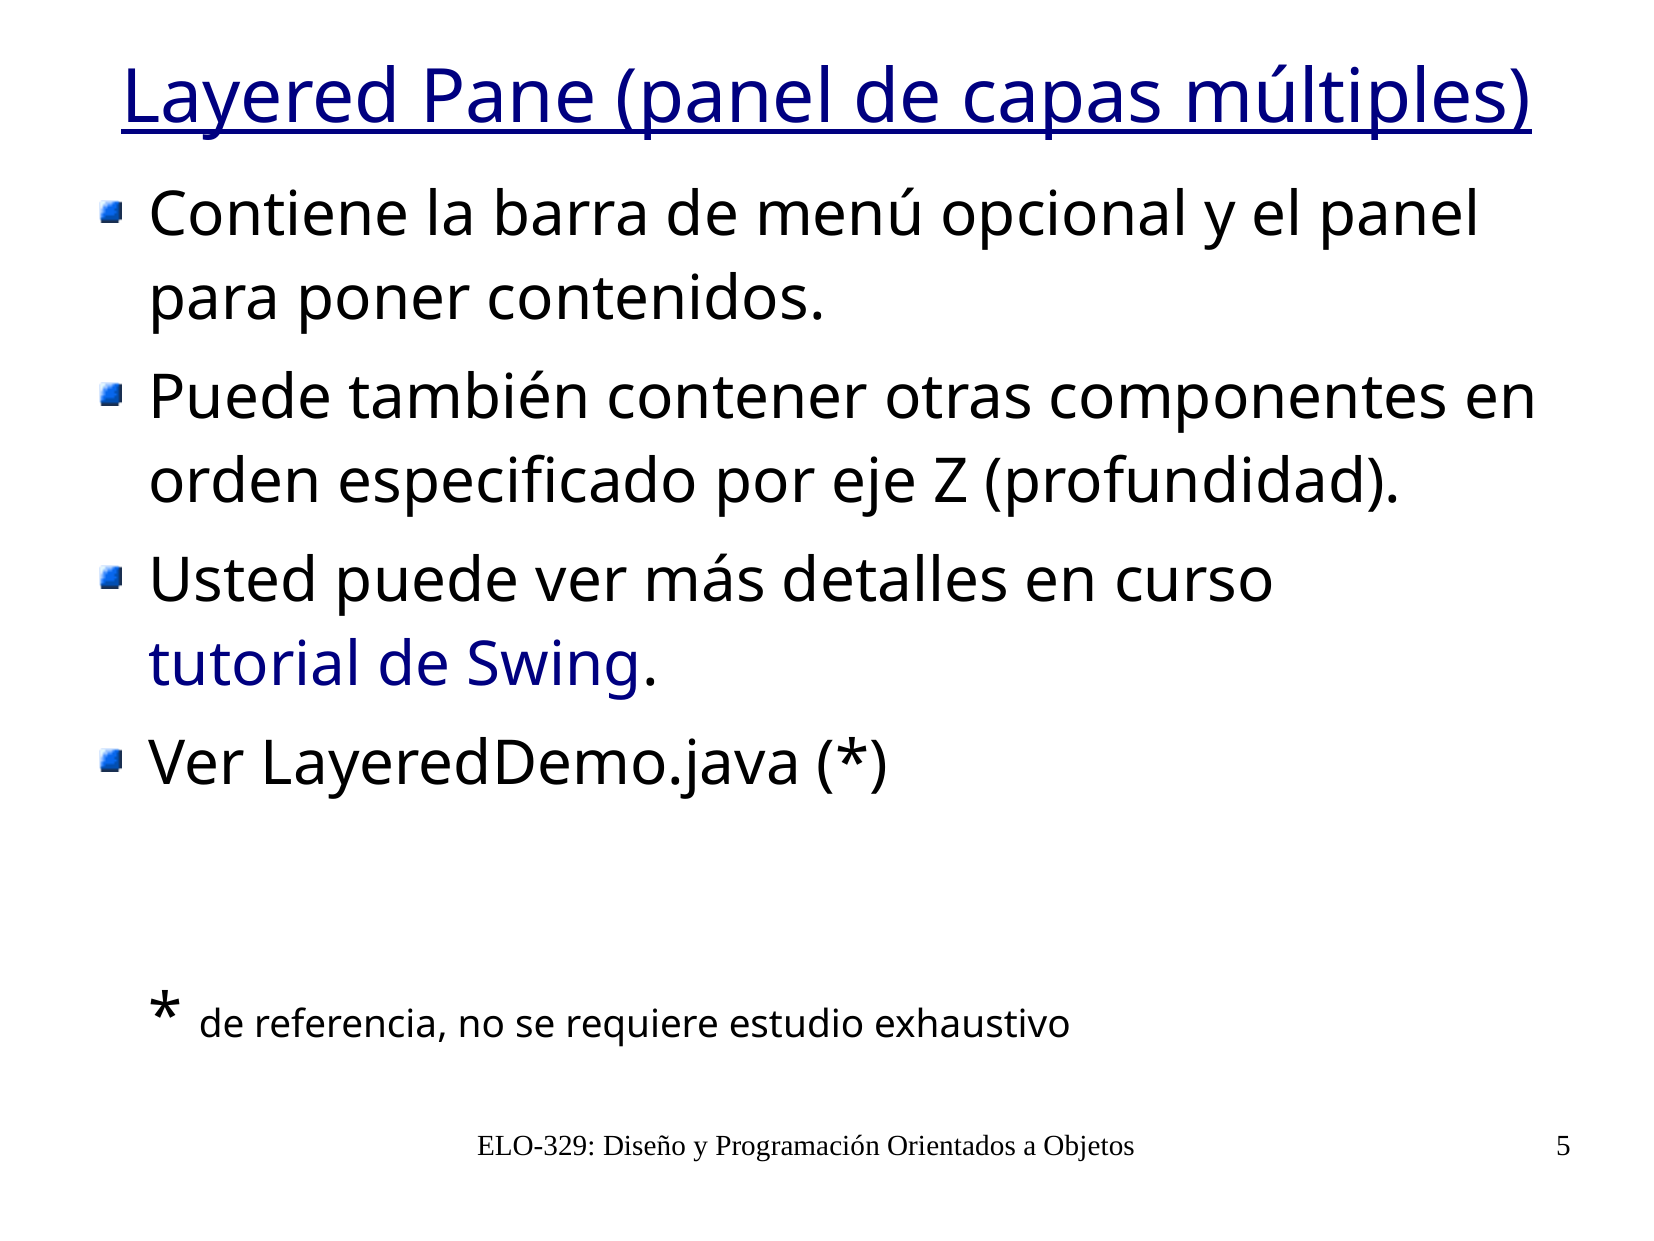

# Layered Pane (panel de capas múltiples)‏
Contiene la barra de menú opcional y el panel para poner contenidos.
Puede también contener otras componentes en orden especificado por eje Z (profundidad).
Usted puede ver más detalles en curso tutorial de Swing.
Ver LayeredDemo.java (*)
* de referencia, no se requiere estudio exhaustivo
5